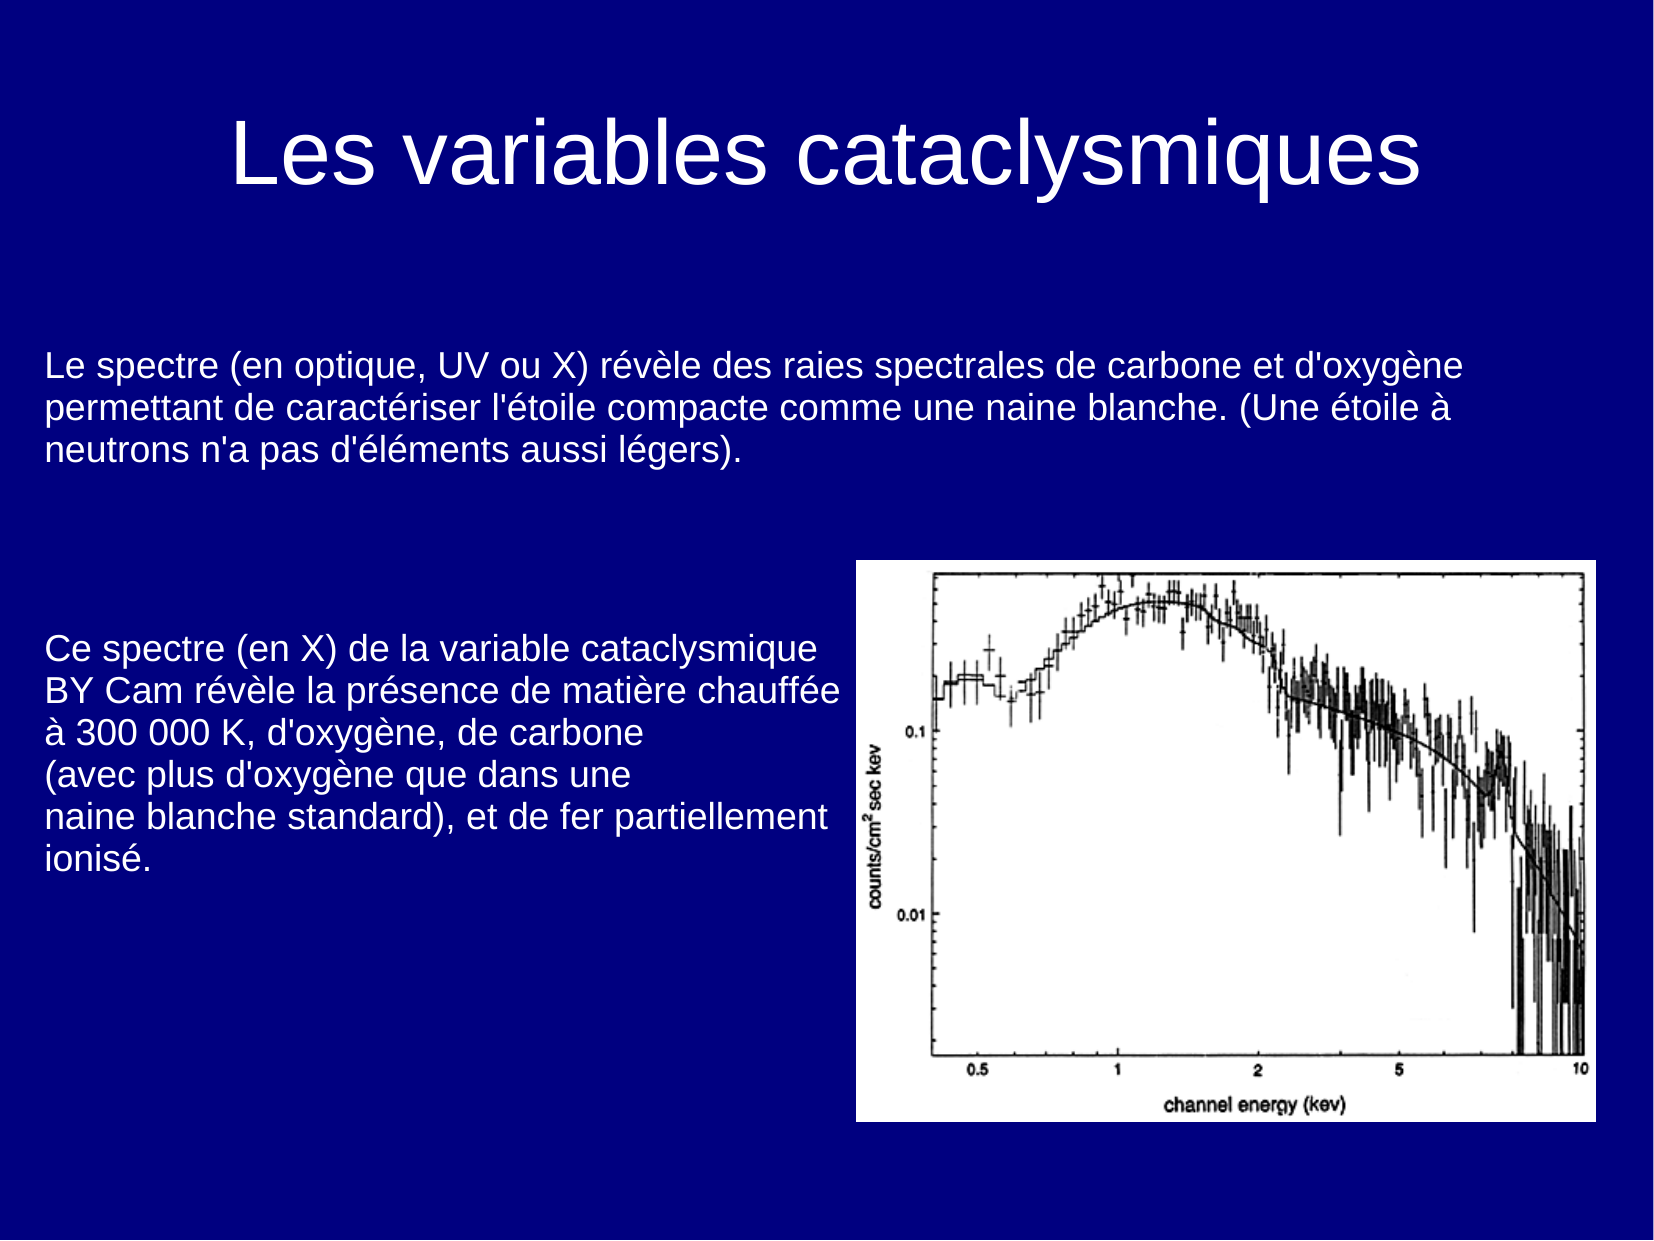

# Les variables cataclysmiques
Le spectre (en optique, UV ou X) révèle des raies spectrales de carbone et d'oxygène permettant de caractériser l'étoile compacte comme une naine blanche. (Une étoile à neutrons n'a pas d'éléments aussi légers).
Ce spectre (en X) de la variable cataclysmique
BY Cam révèle la présence de matière chauffée
à 300 000 K, d'oxygène, de carbone
(avec plus d'oxygène que dans une
naine blanche standard), et de fer partiellement
ionisé.